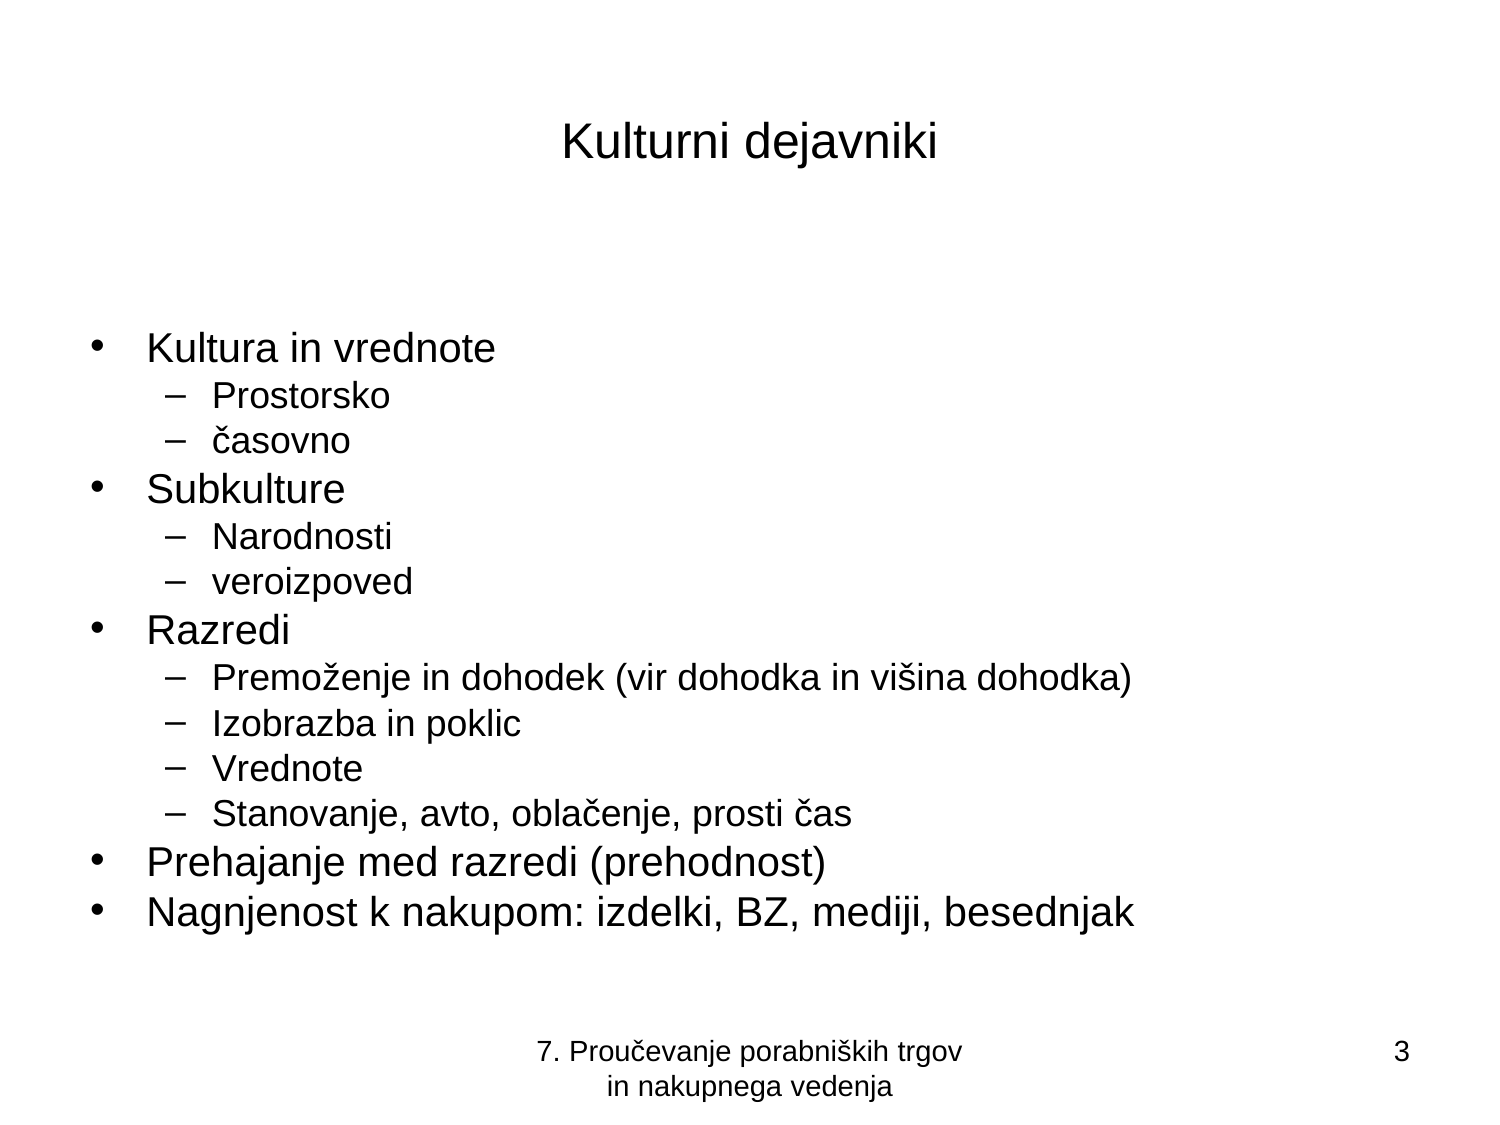

# Kulturni dejavniki
Kultura in vrednote
Prostorsko
časovno
Subkulture
Narodnosti
veroizpoved
Razredi
Premoženje in dohodek (vir dohodka in višina dohodka)
Izobrazba in poklic
Vrednote
Stanovanje, avto, oblačenje, prosti čas
Prehajanje med razredi (prehodnost)
Nagnjenost k nakupom: izdelki, BZ, mediji, besednjak
7. Proučevanje porabniških trgov in nakupnega vedenja